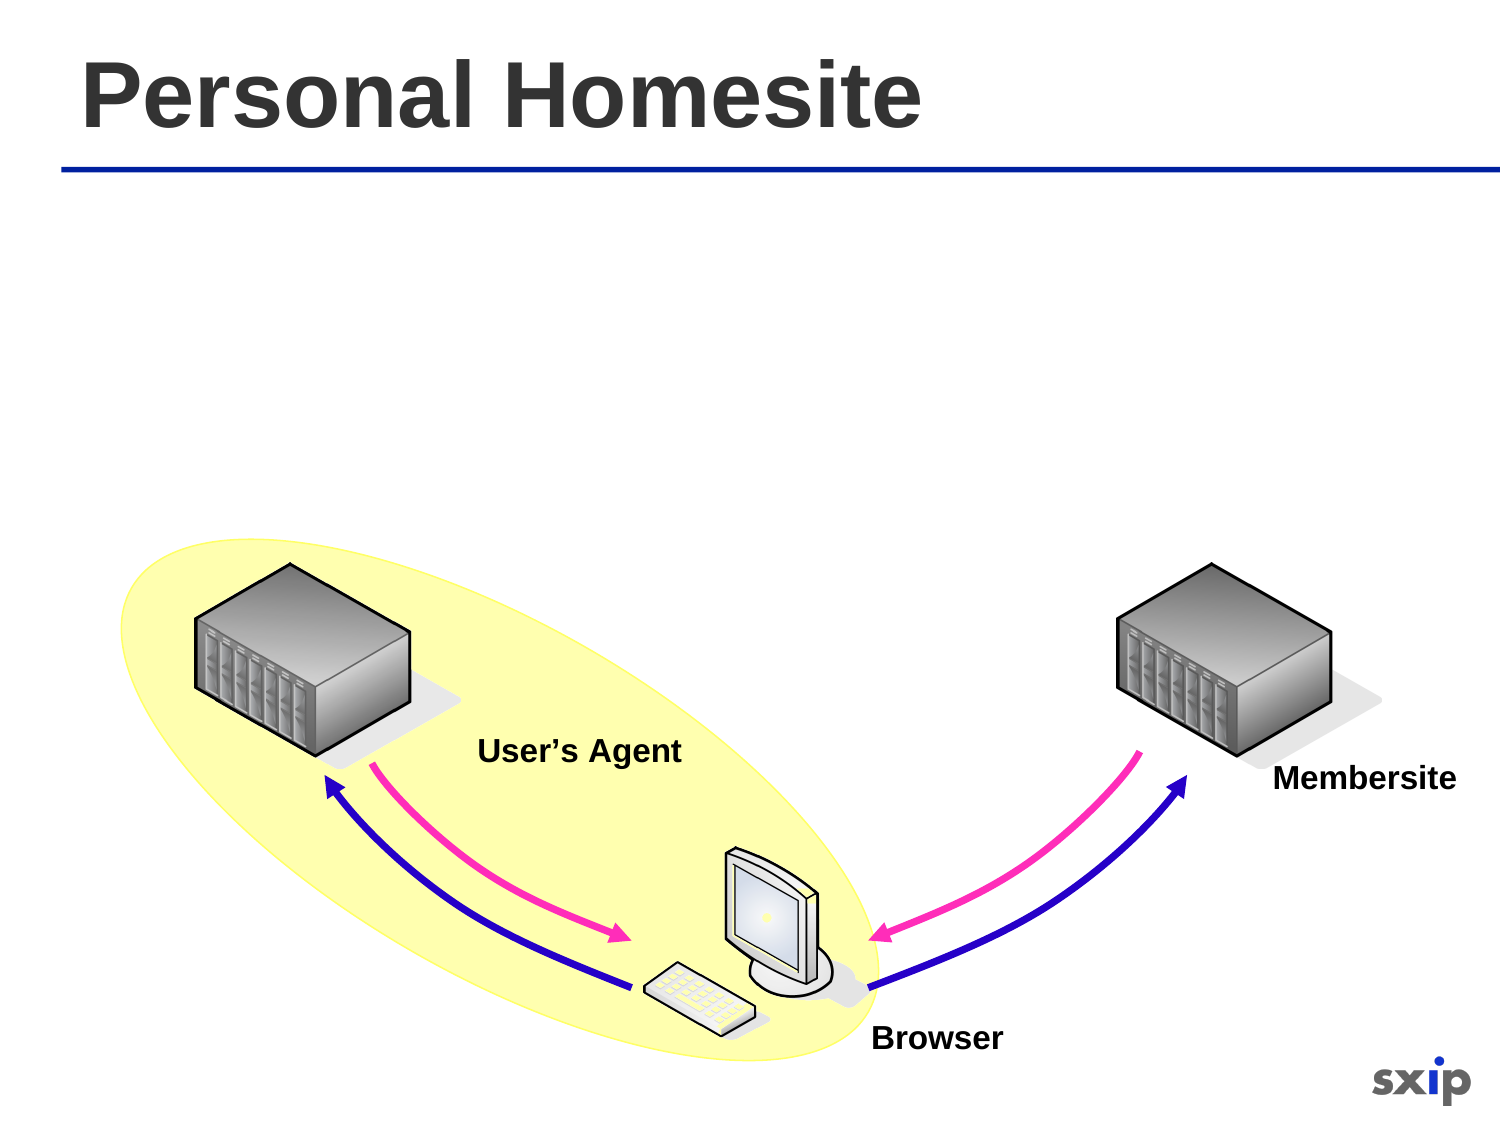

# Personal Homesite
User’s Agent
Membersite
Browser